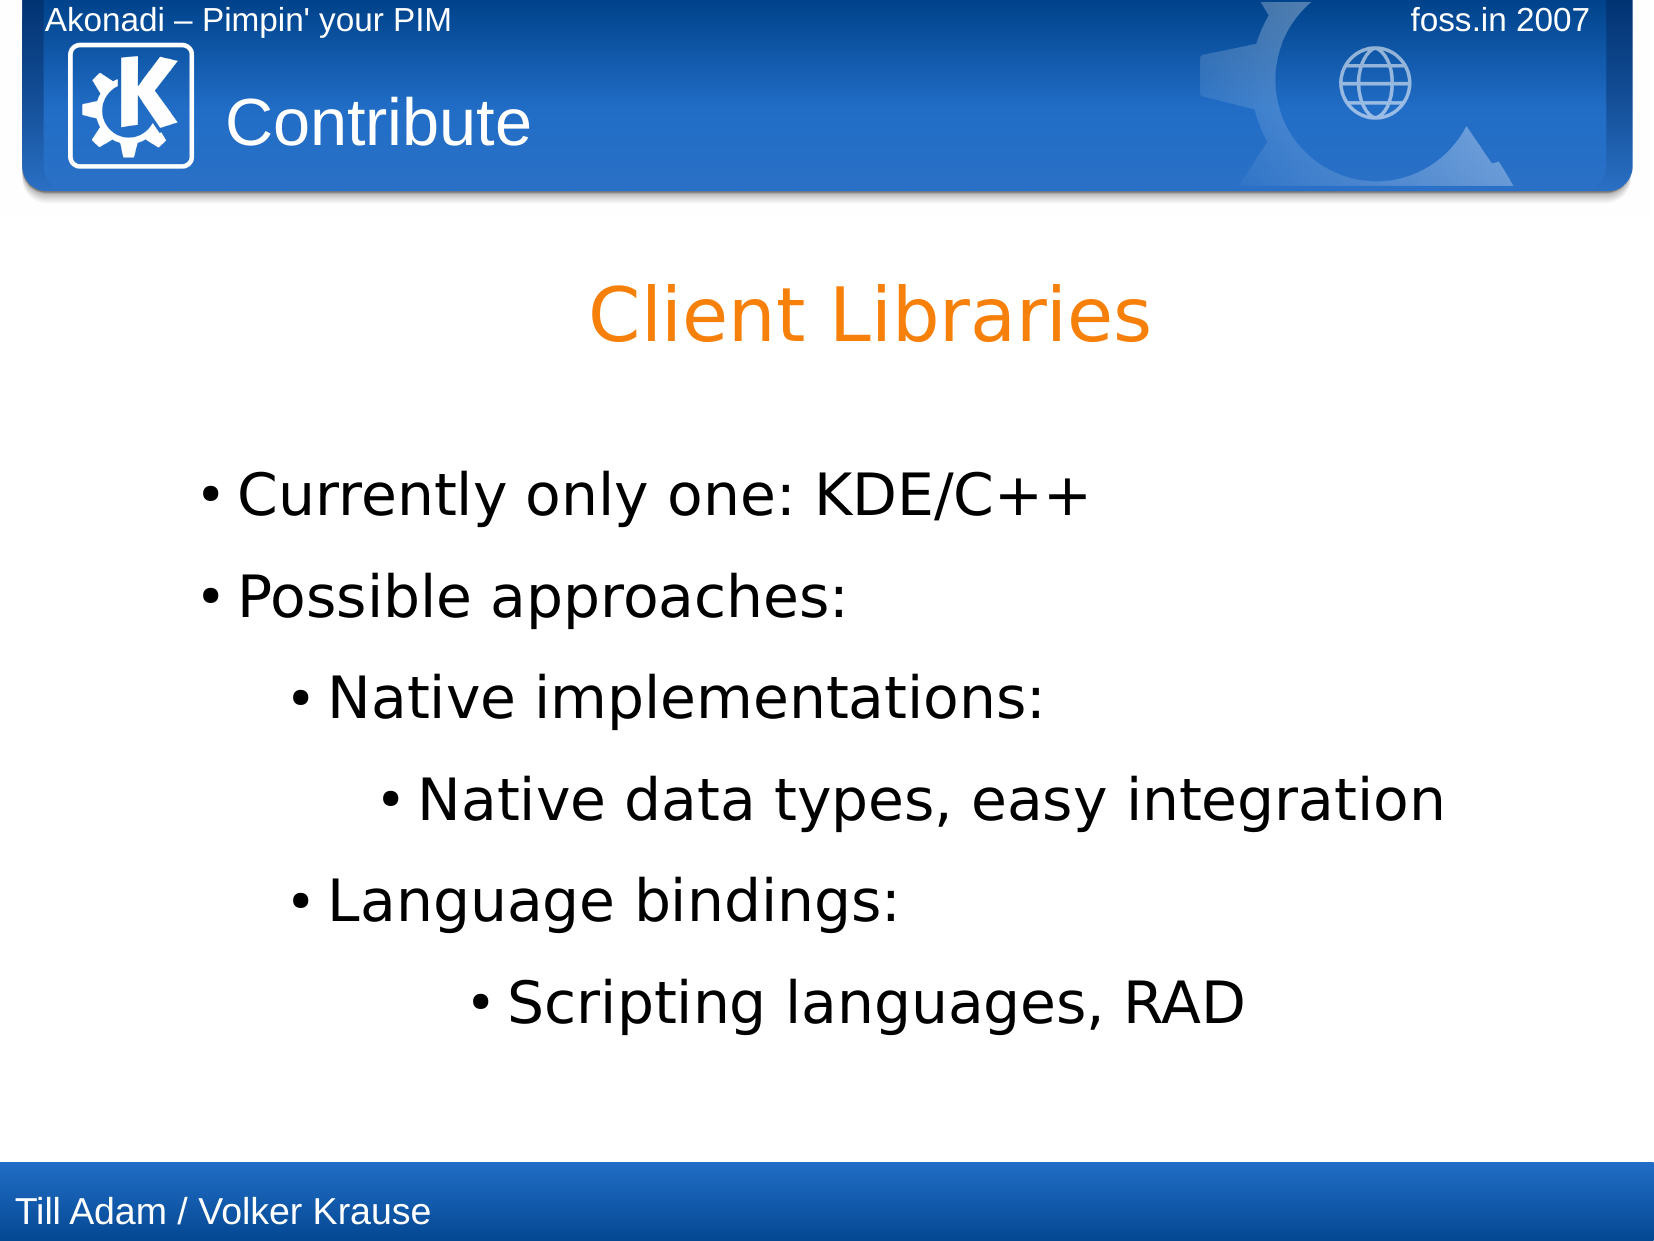

# Contribute
Client Libraries
Currently only one: KDE/C++
Possible approaches:
Native implementations:
Native data types, easy integration
Language bindings:
Scripting languages, RAD